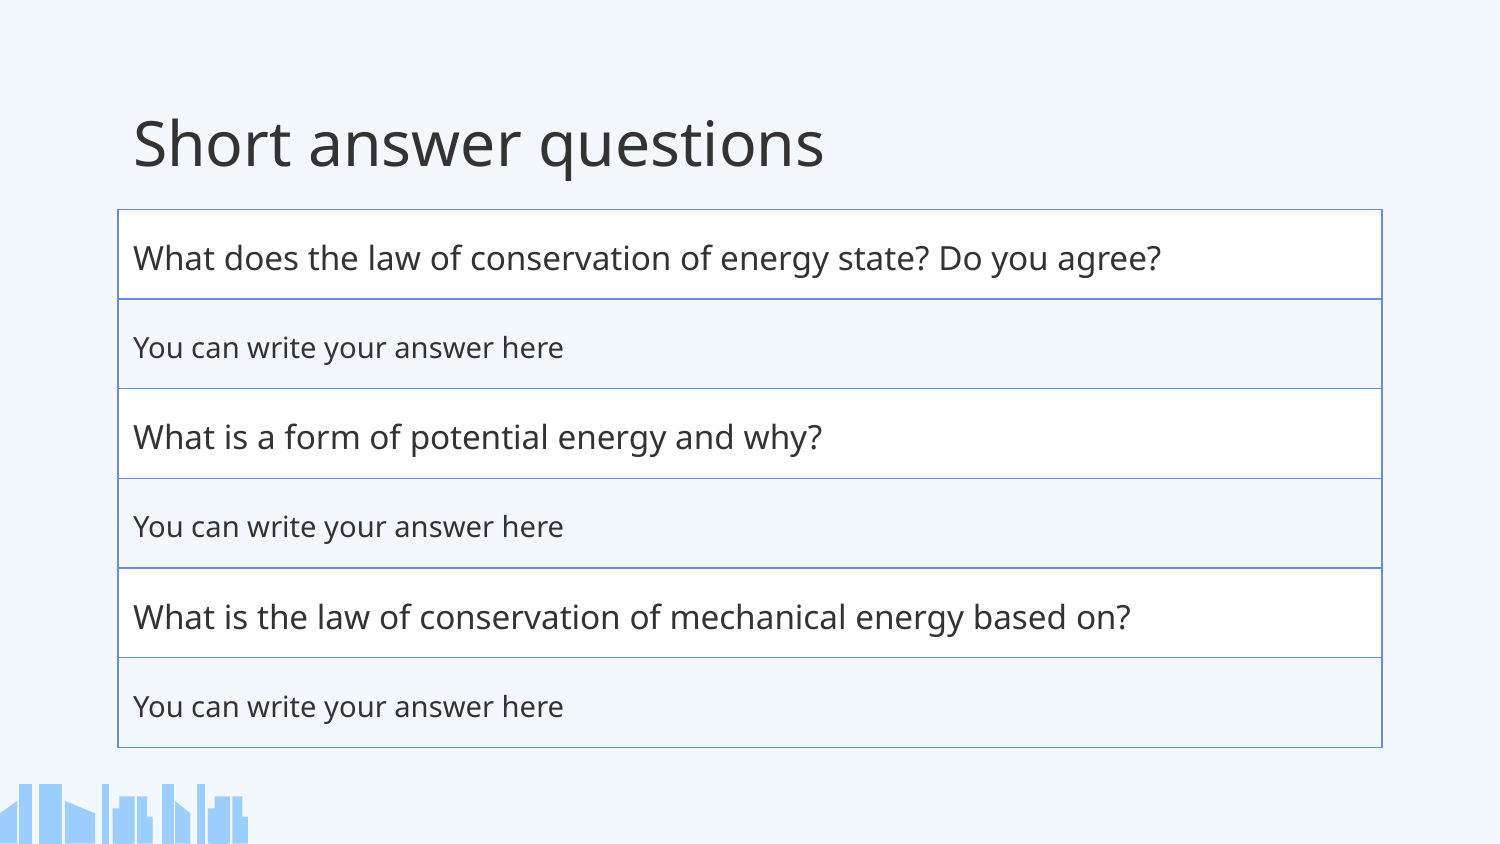

# Short answer questions
| What does the law of conservation of energy state? Do you agree? |
| --- |
| You can write your answer here |
| What is a form of potential energy and why? |
| You can write your answer here |
| What is the law of conservation of mechanical energy based on? |
| You can write your answer here |